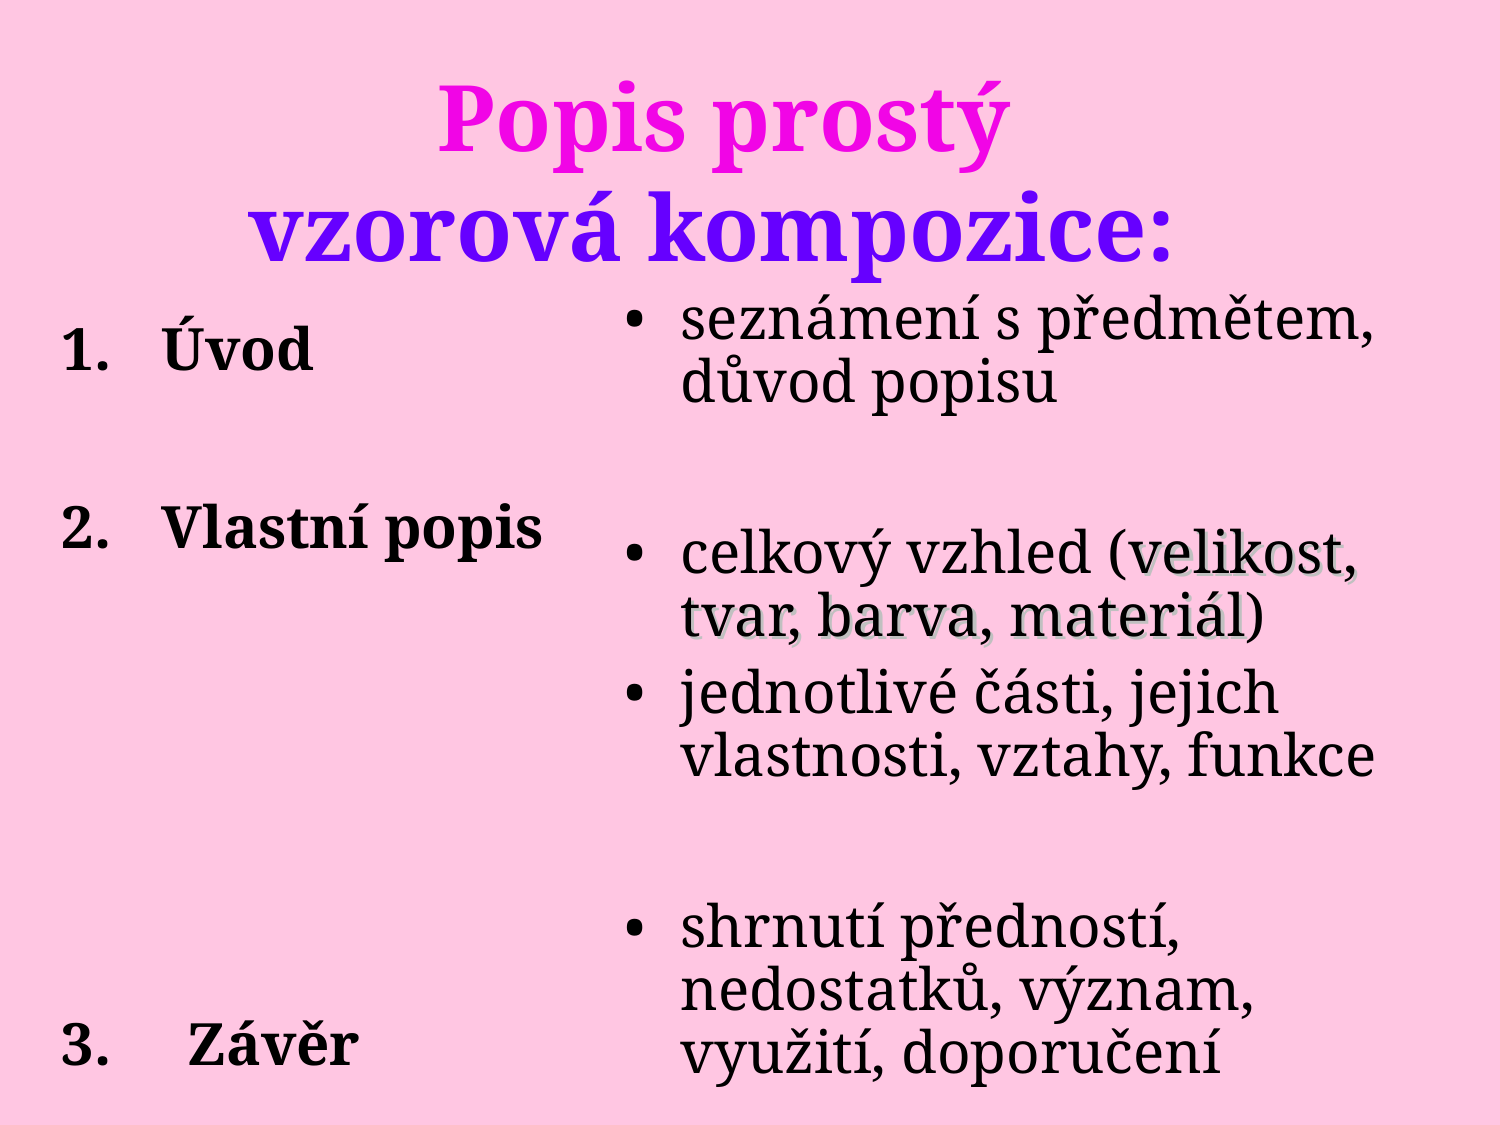

# Popis prostý vzorová kompozice:
seznámení s předmětem, důvod popisu
celkový vzhled (velikost, tvar, barva, materiál)
jednotlivé části, jejich vlastnosti, vztahy, funkce
shrnutí předností, nedostatků, význam, využití, doporučení
Úvod
Vlastní popis
3. Závěr